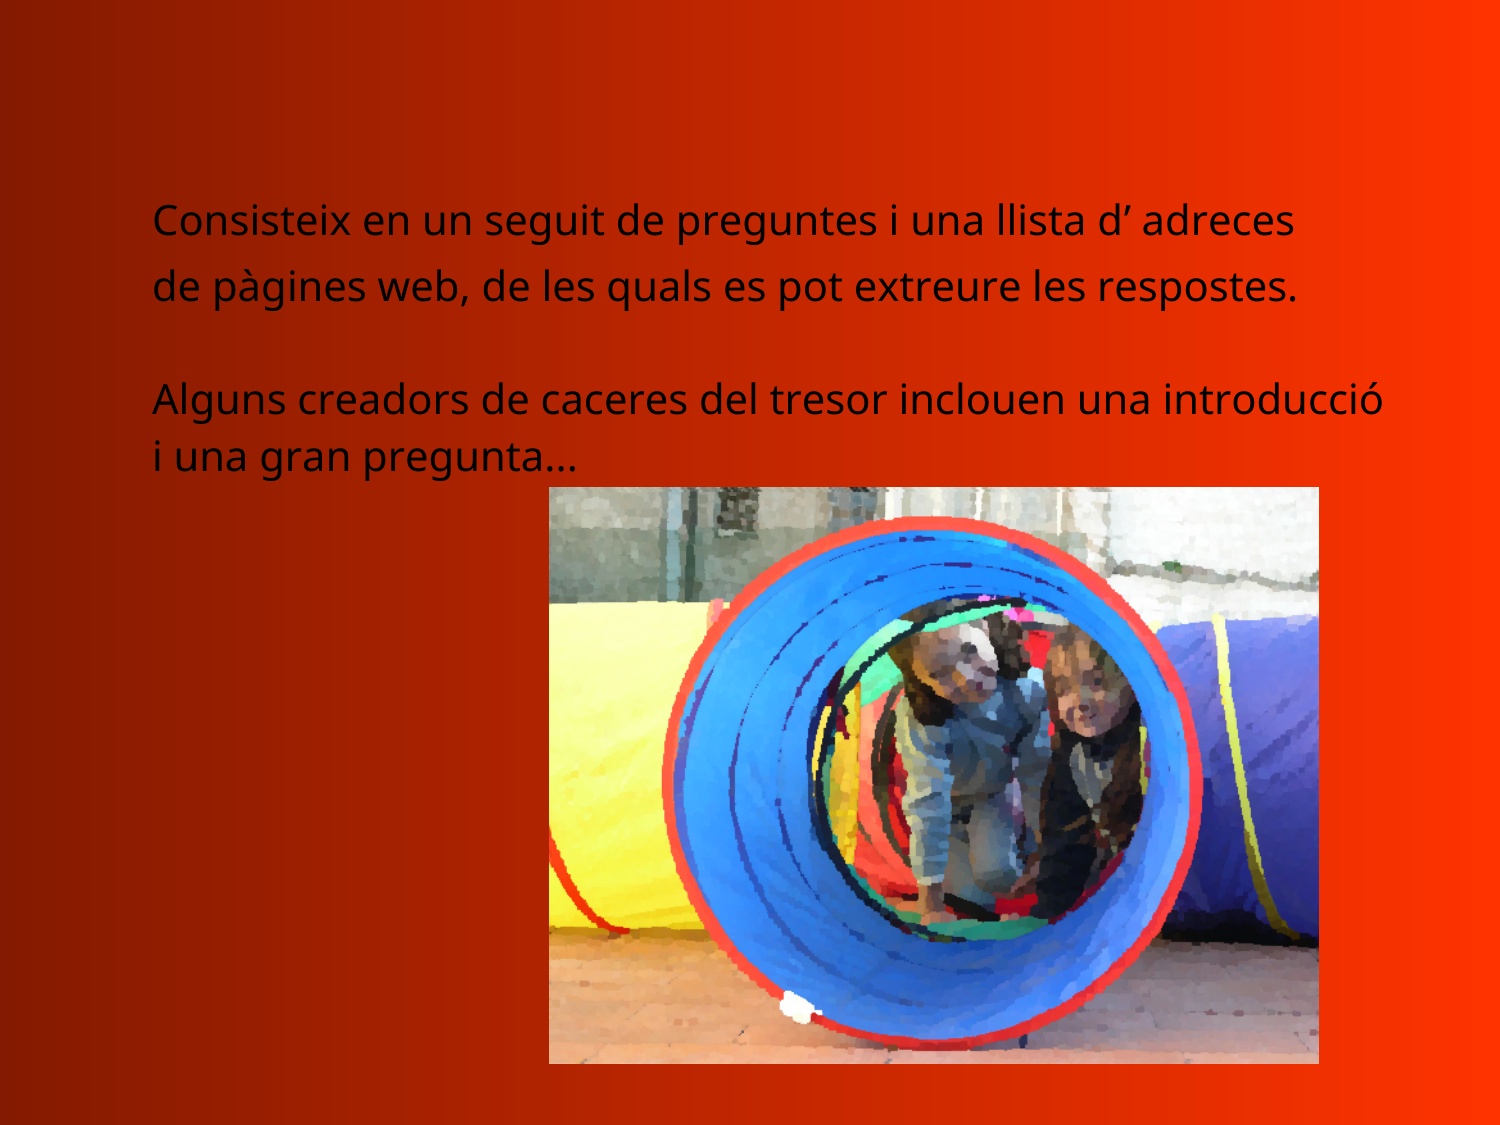

Consisteix en un seguit de preguntes i una llista d’ adreces de pàgines web, de les quals es pot extreure les respostes.
Alguns creadors de caceres del tresor inclouen una introducció i una gran pregunta...